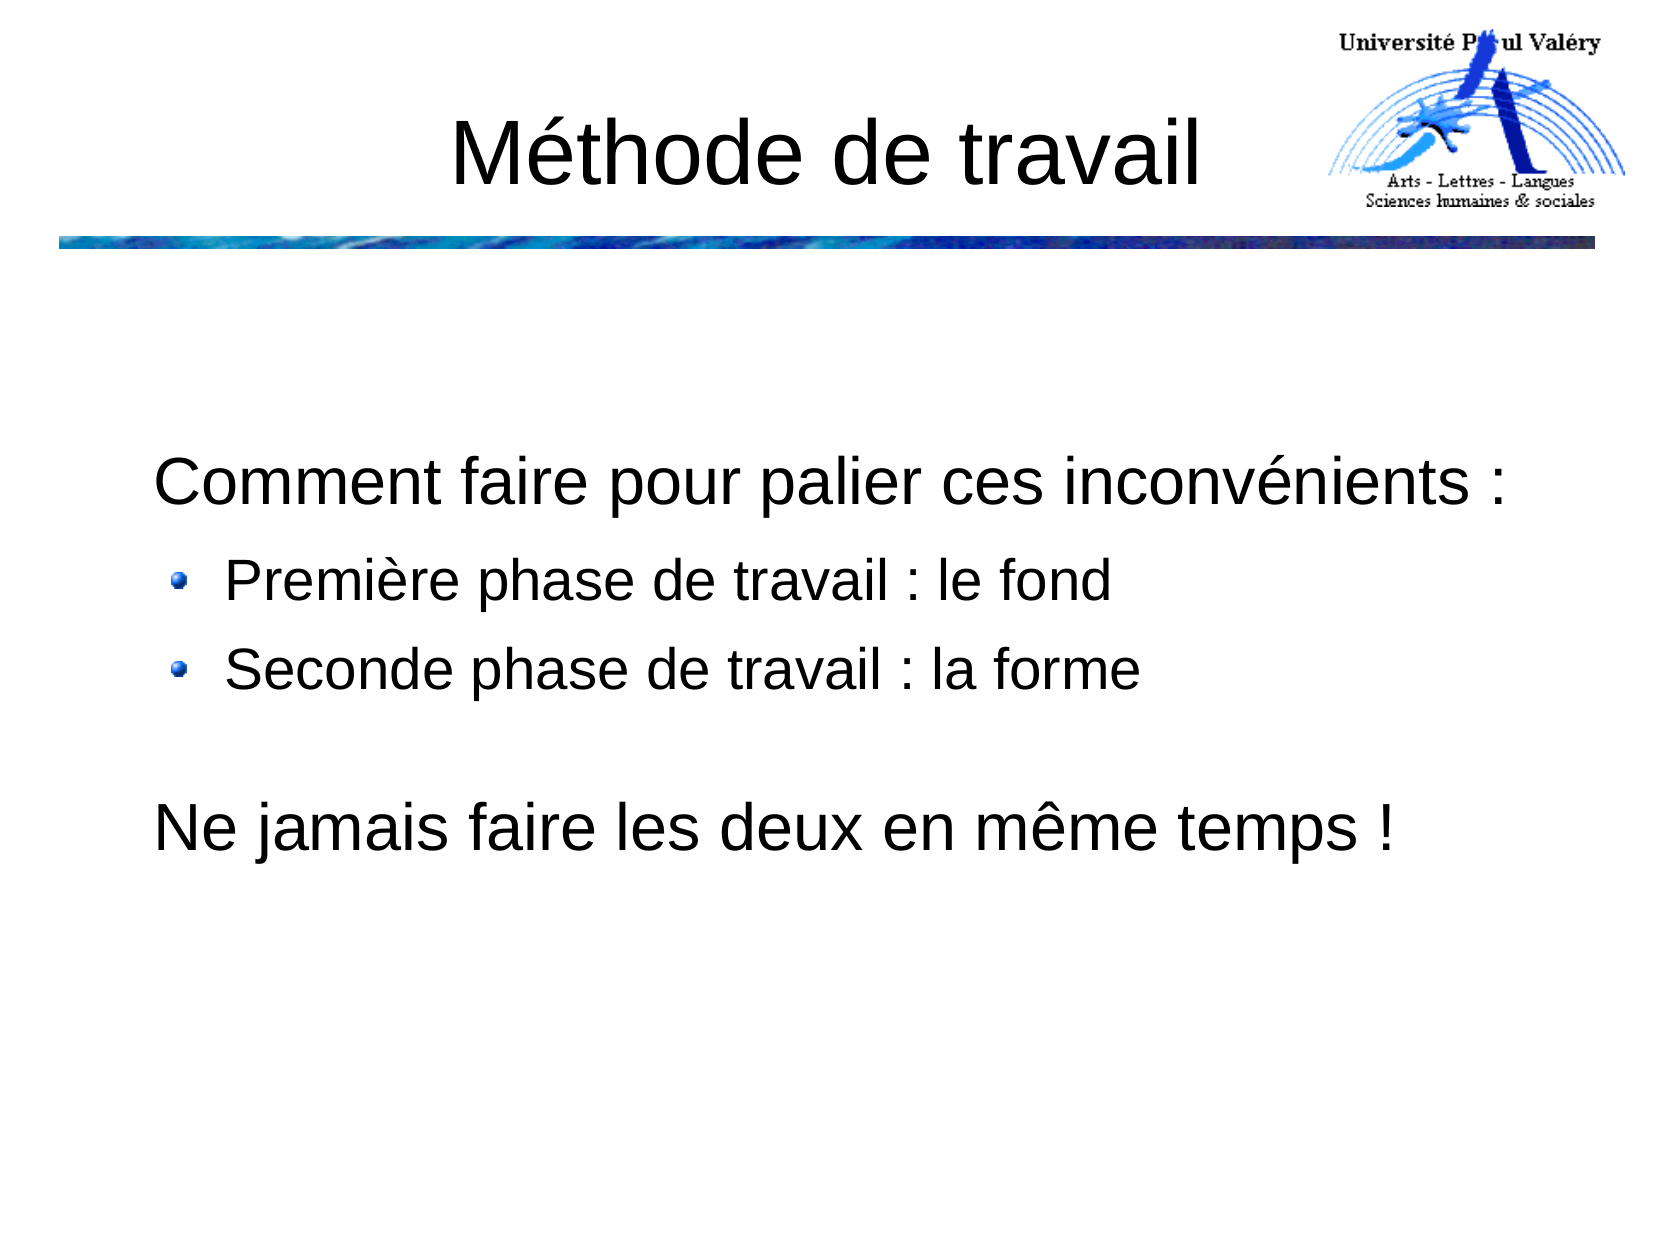

# Méthode de travail
Comment faire pour palier ces inconvénients :
Première phase de travail : le fond
Seconde phase de travail : la forme
Ne jamais faire les deux en même temps !